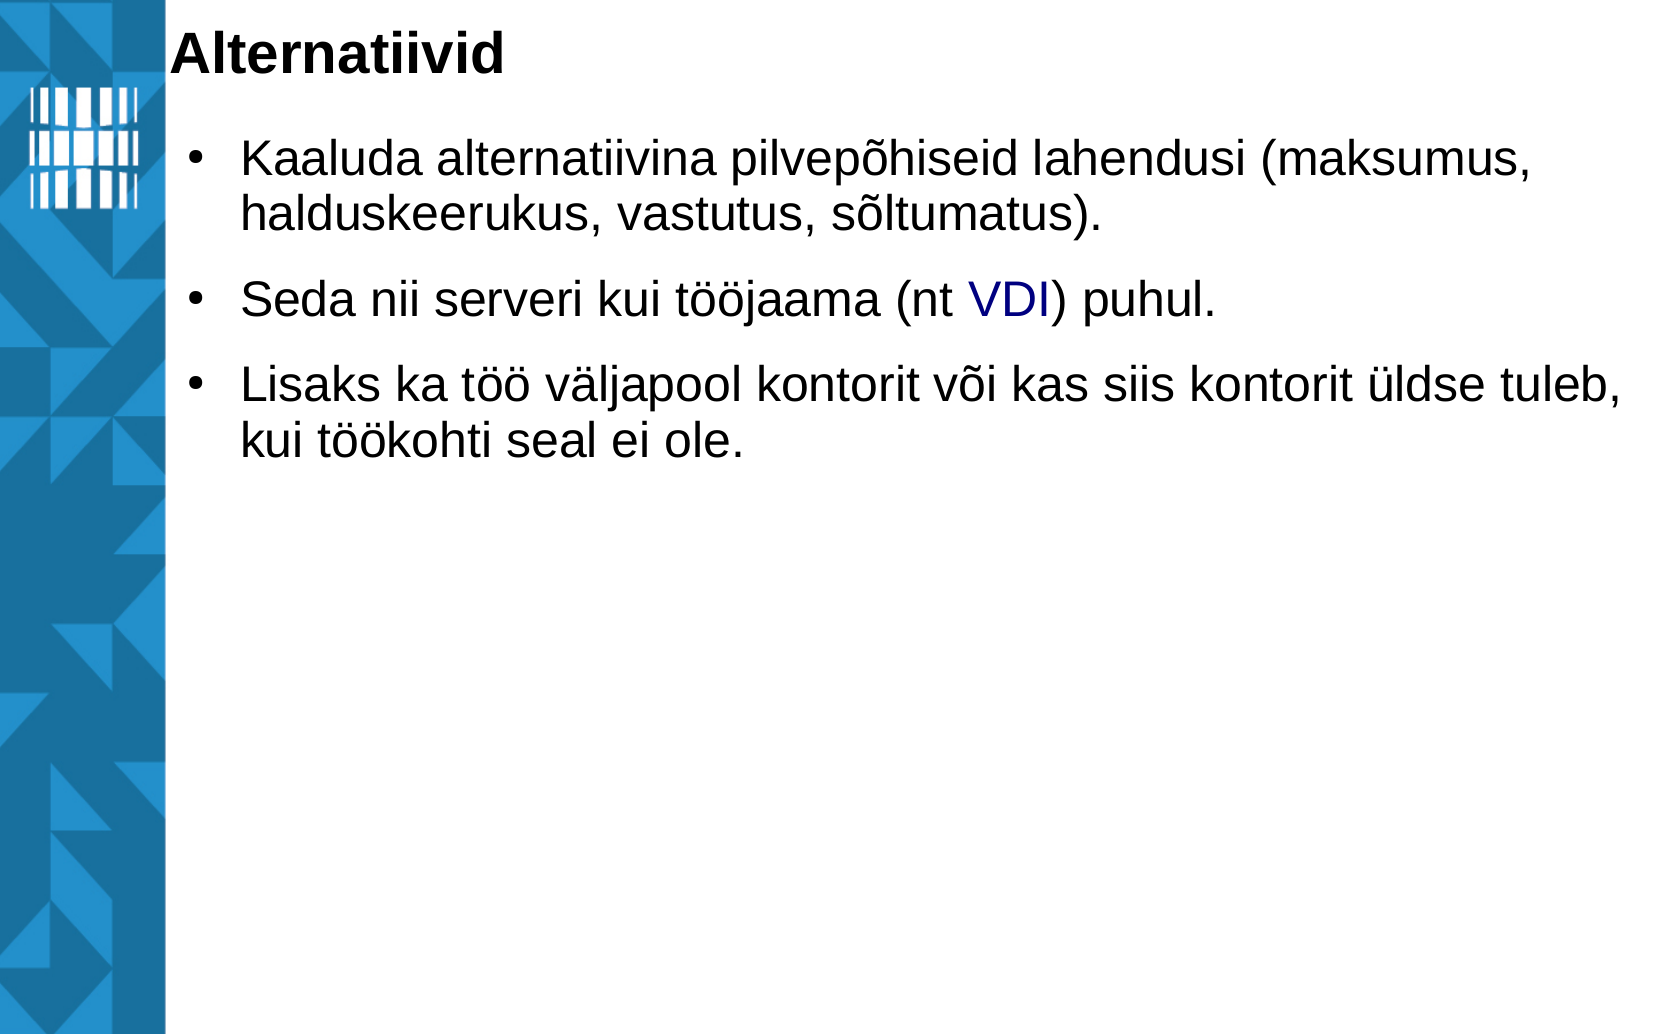

# Alternatiivid
Kaaluda alternatiivina pilvepõhiseid lahendusi (maksumus, halduskeerukus, vastutus, sõltumatus).
Seda nii serveri kui tööjaama (nt VDI) puhul.
Lisaks ka töö väljapool kontorit või kas siis kontorit üldse tuleb, kui töökohti seal ei ole.